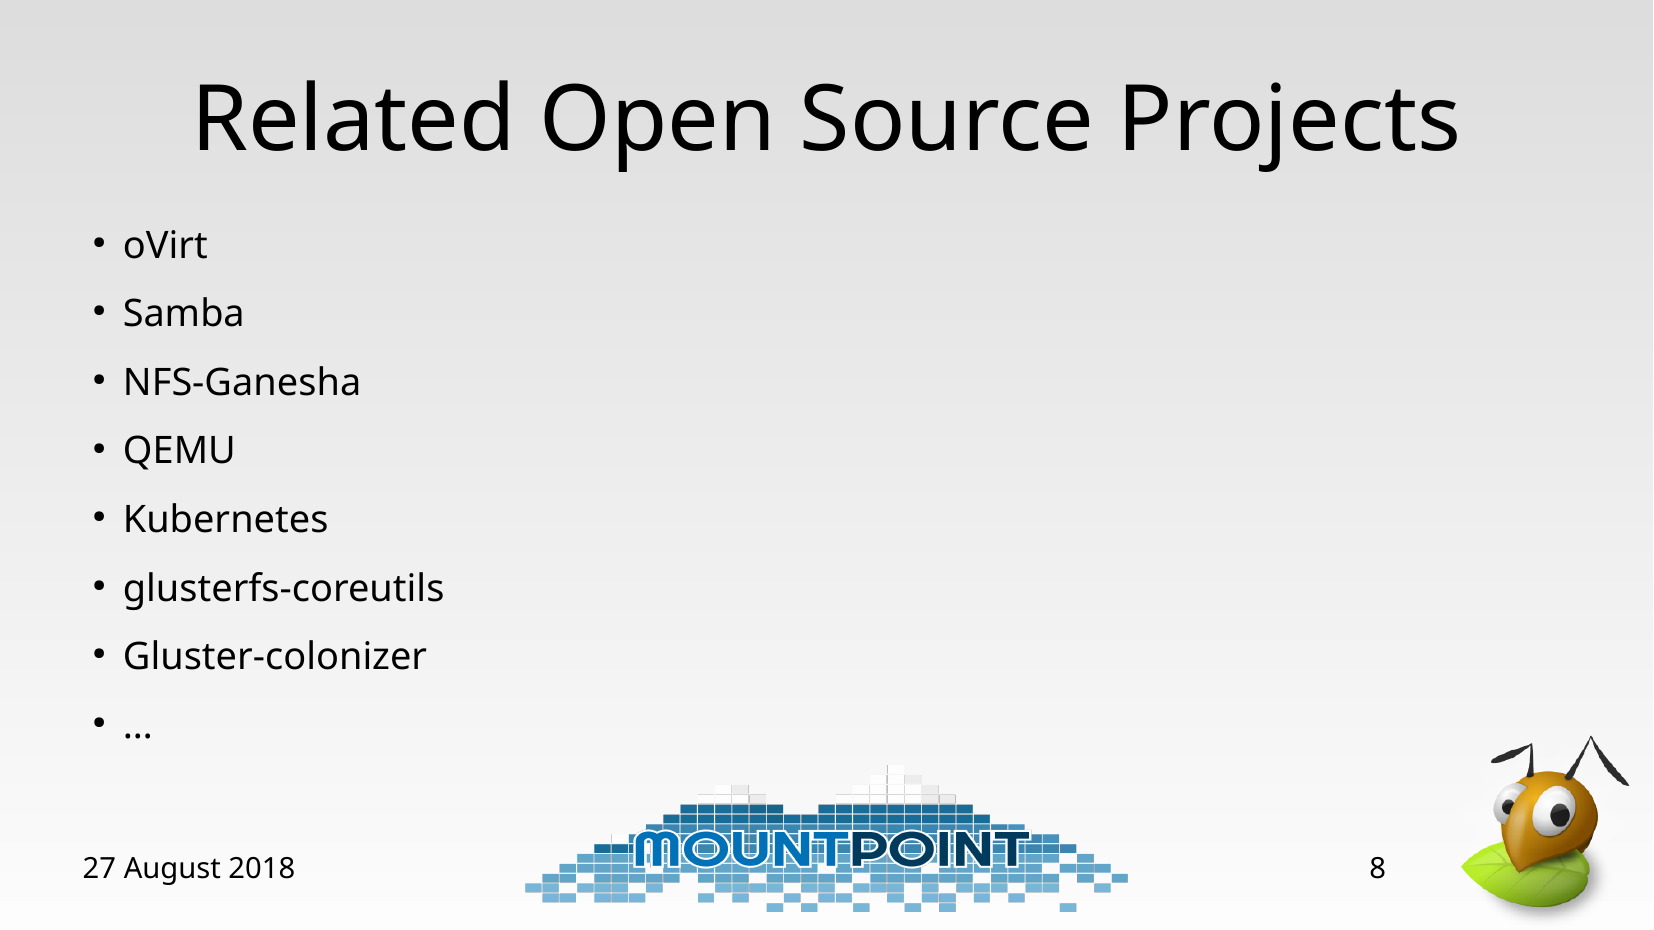

# Related Open Source Projects
oVirt
Samba
NFS-Ganesha
QEMU
Kubernetes
glusterfs-coreutils
Gluster-colonizer
…
27 August 2018
8